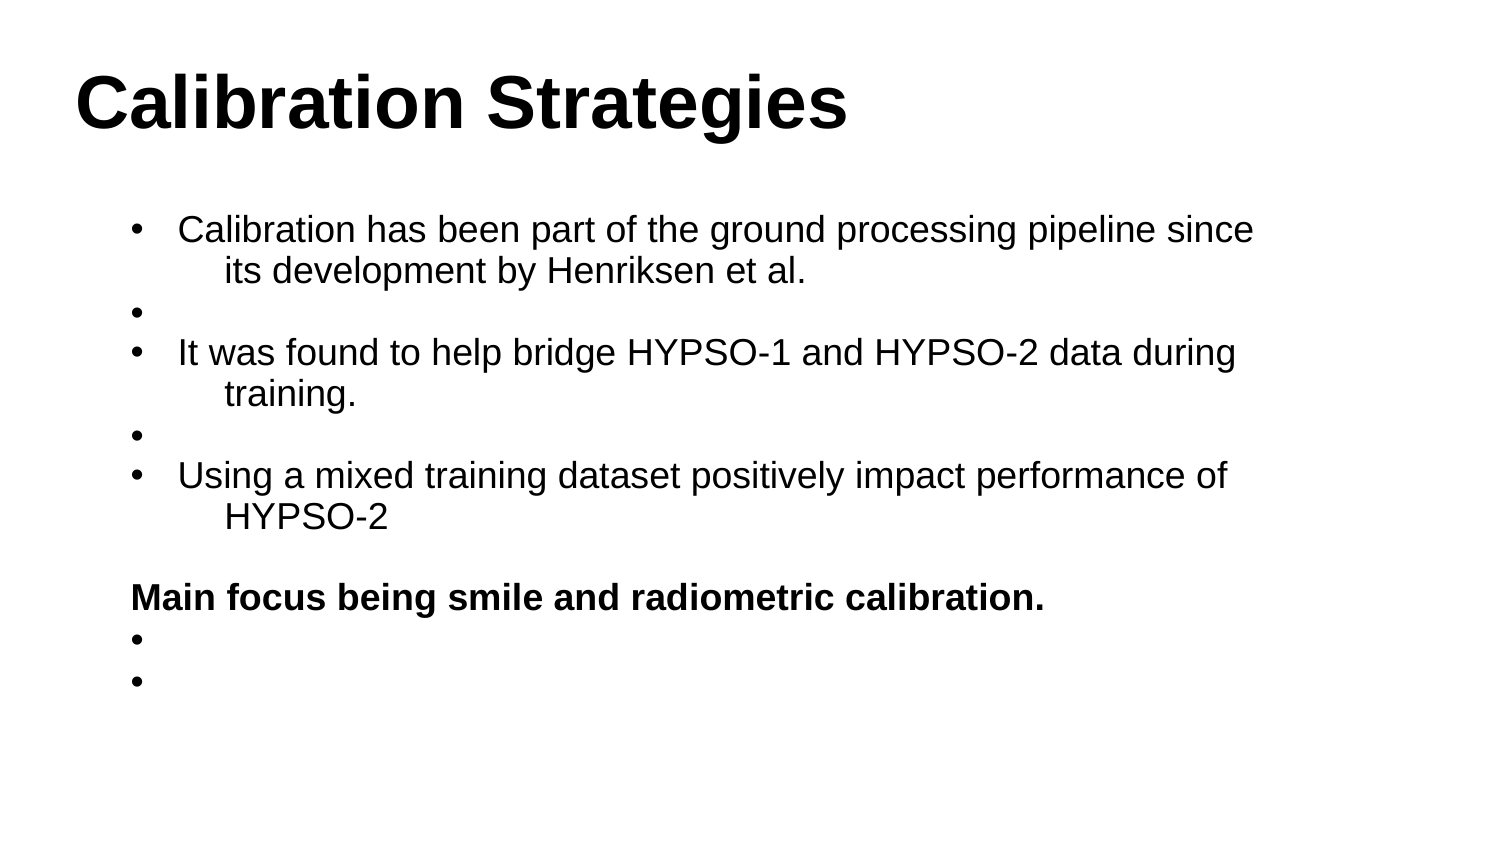

# Calibration Strategies
Calibration has been part of the ground processing pipeline since its development by Henriksen et al.
It was found to help bridge HYPSO-1 and HYPSO-2 data during training.
Using a mixed training dataset positively impact performance of HYPSO-2
Main focus being smile and radiometric calibration.